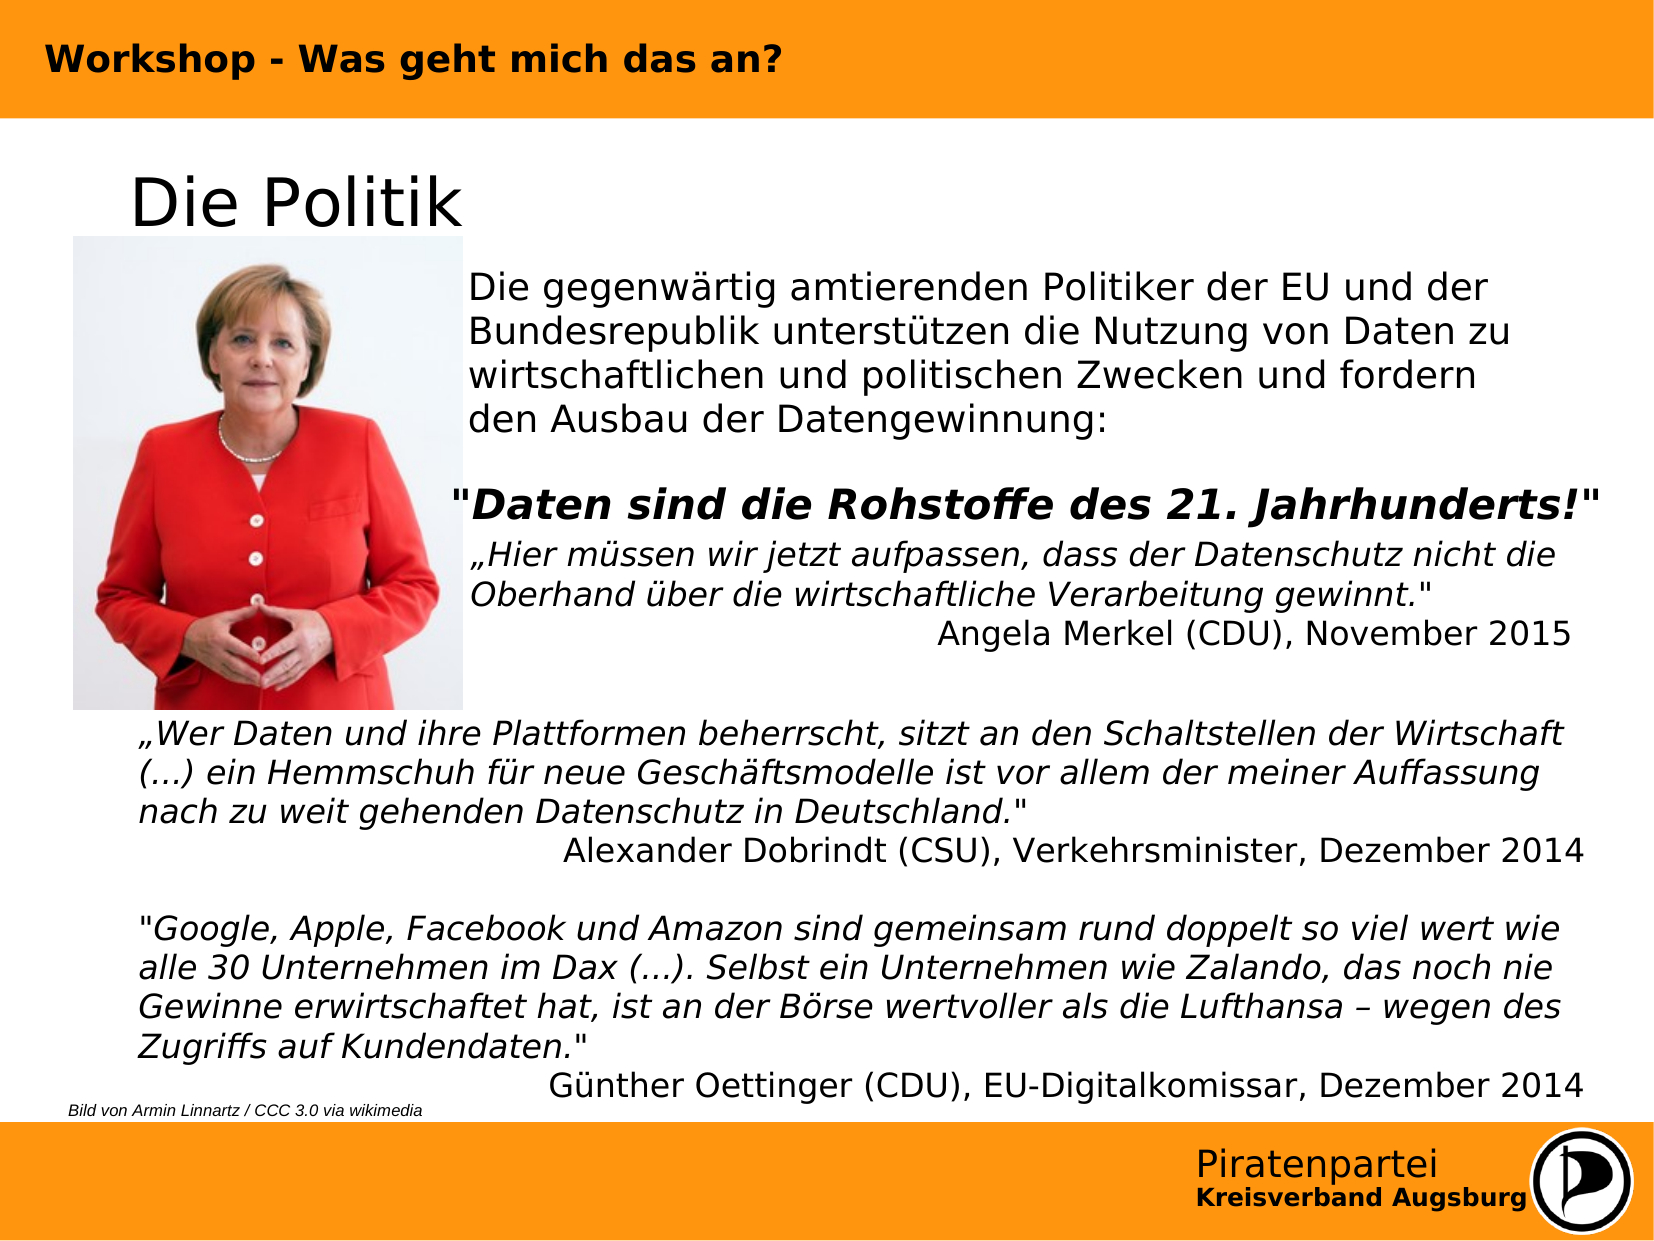

Workshop - Was geht mich das an?
Die Politik
Die gegenwärtig amtierenden Politiker der EU und der Bundesrepublik unterstützen die Nutzung von Daten zu wirtschaftlichen und politischen Zwecken und fordern den Ausbau der Datengewinnung:
"Daten sind die Rohstoffe des 21. Jahrhunderts!"
„Hier müssen wir jetzt aufpassen, dass der Datenschutz nicht die Oberhand über die wirtschaftliche Verarbeitung gewinnt."
Angela Merkel (CDU), November 2015
„Wer Daten und ihre Plattformen beherrscht, sitzt an den Schaltstellen der Wirtschaft (...) ein Hemmschuh für neue Geschäftsmodelle ist vor allem der meiner Auffassung nach zu weit gehenden Datenschutz in Deutschland."
Alexander Dobrindt (CSU), Verkehrsminister, Dezember 2014
"Google, Apple, Facebook und Amazon sind gemeinsam rund doppelt so viel wert wie alle 30 Unternehmen im Dax (...). Selbst ein Unternehmen wie Zalando, das noch nie Gewinne erwirtschaftet hat, ist an der Börse wertvoller als die Lufthansa – wegen des Zugriffs auf Kundendaten."
Günther Oettinger (CDU), EU-Digitalkomissar, Dezember 2014
Bild von Armin Linnartz / CCC 3.0 via wikimedia